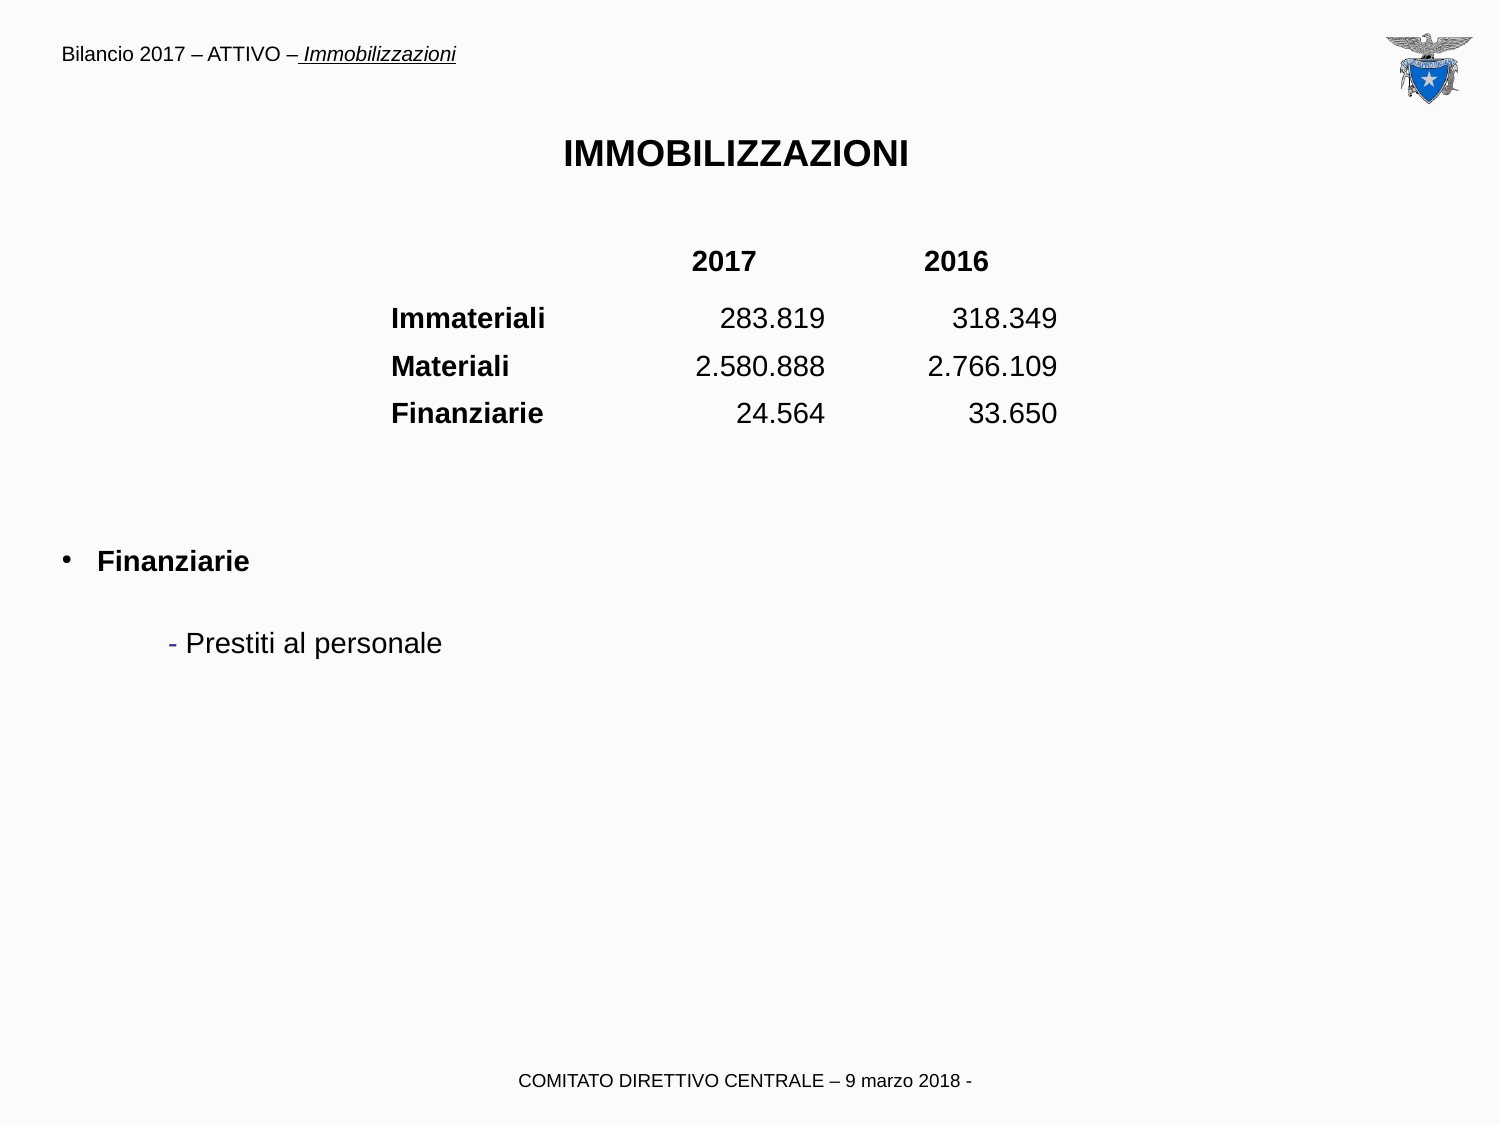

Bilancio 2017 – ATTIVO – Immobilizzazioni
IMMOBILIZZAZIONI
| | 2017 | 2016 |
| --- | --- | --- |
| Immateriali | 283.819 | 318.349 |
| Materiali | 2.580.888 | 2.766.109 |
| Finanziarie | 24.564 | 33.650 |
Finanziarie
- Prestiti al personale
COMITATO DIRETTIVO CENTRALE – 9 marzo 2018 -